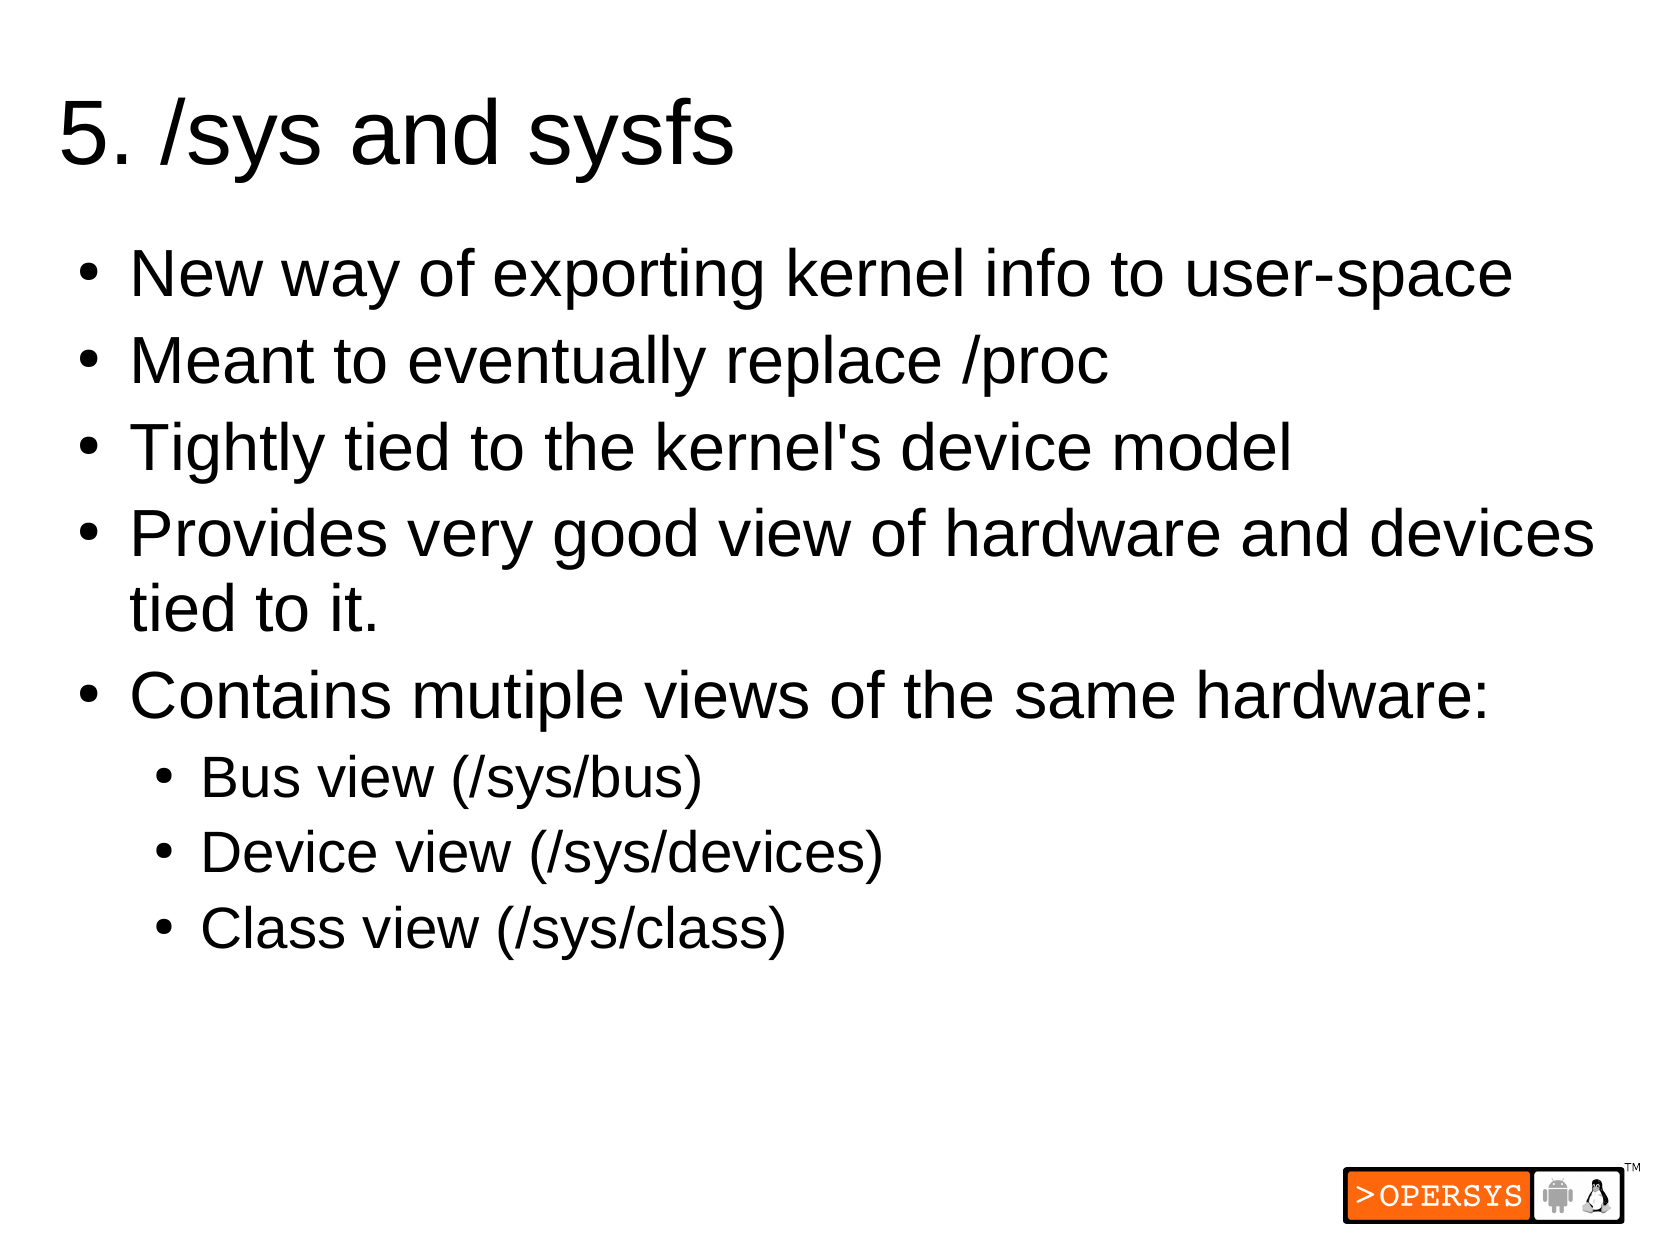

# 5. /sys and sysfs
New way of exporting kernel info to user-space
Meant to eventually replace /proc
Tightly tied to the kernel's device model
Provides very good view of hardware and devices tied to it.
Contains mutiple views of the same hardware:
Bus view (/sys/bus)
Device view (/sys/devices)
Class view (/sys/class)